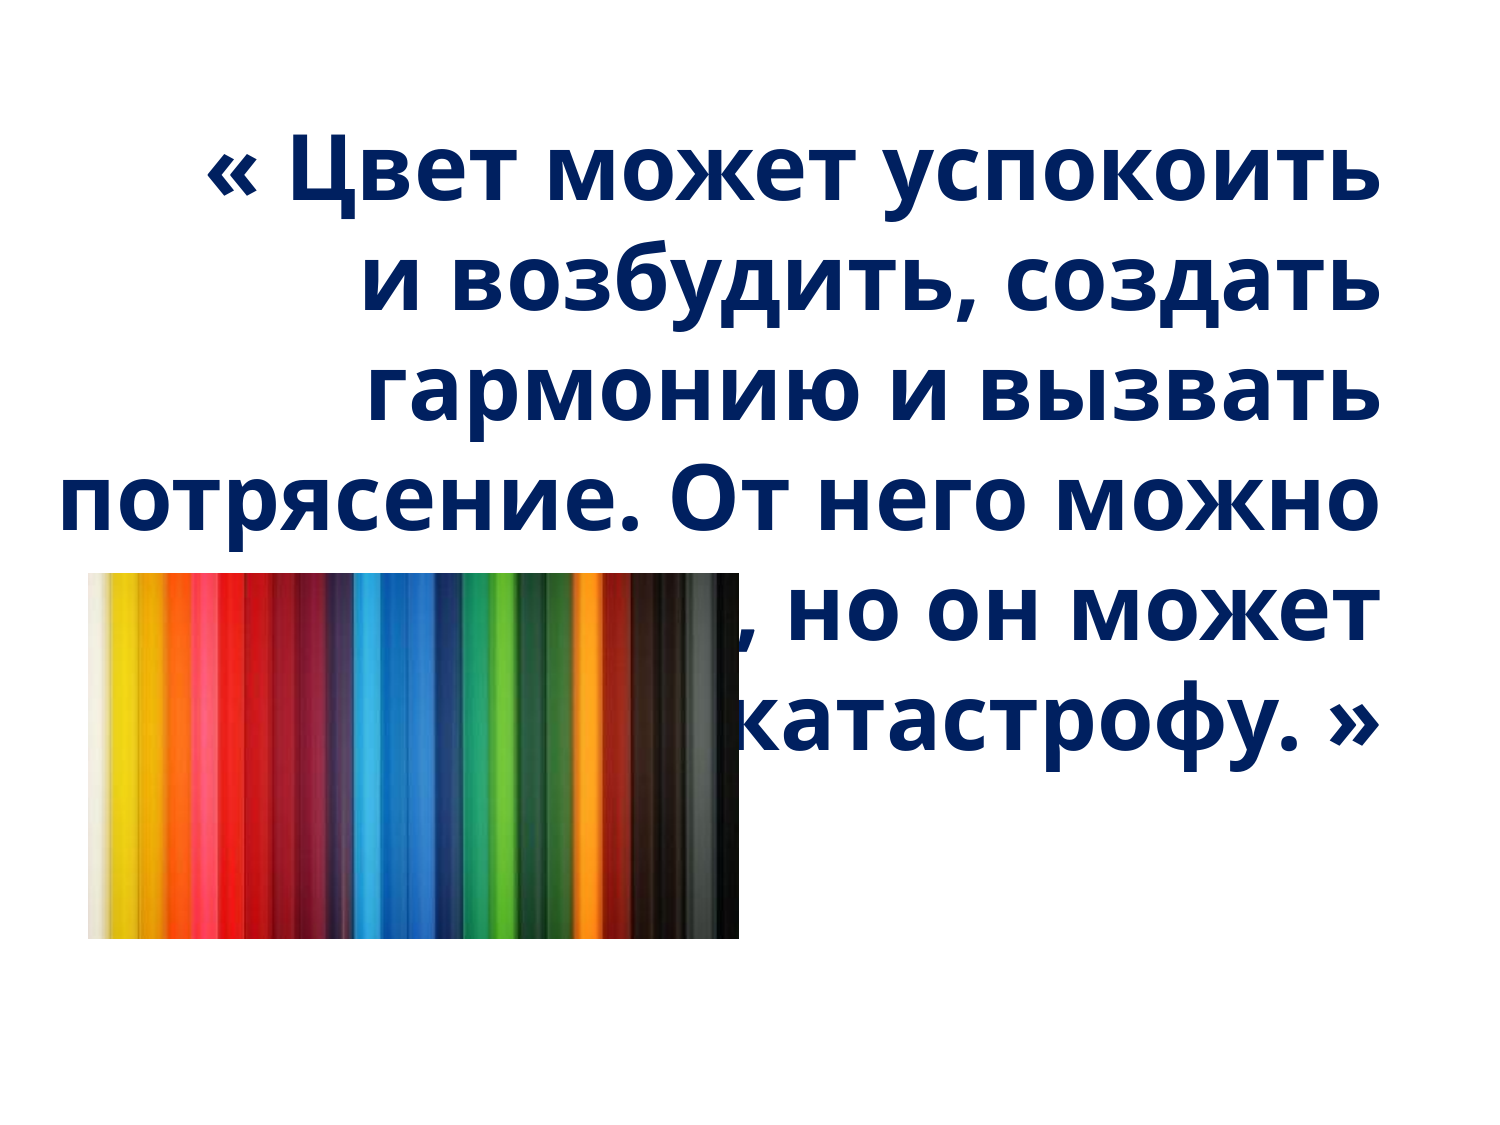

« Цвет может успокоить и возбудить, создать гармонию и вызвать потрясение. От него можно ждать чудес, но он может вызвать и катастрофу. »